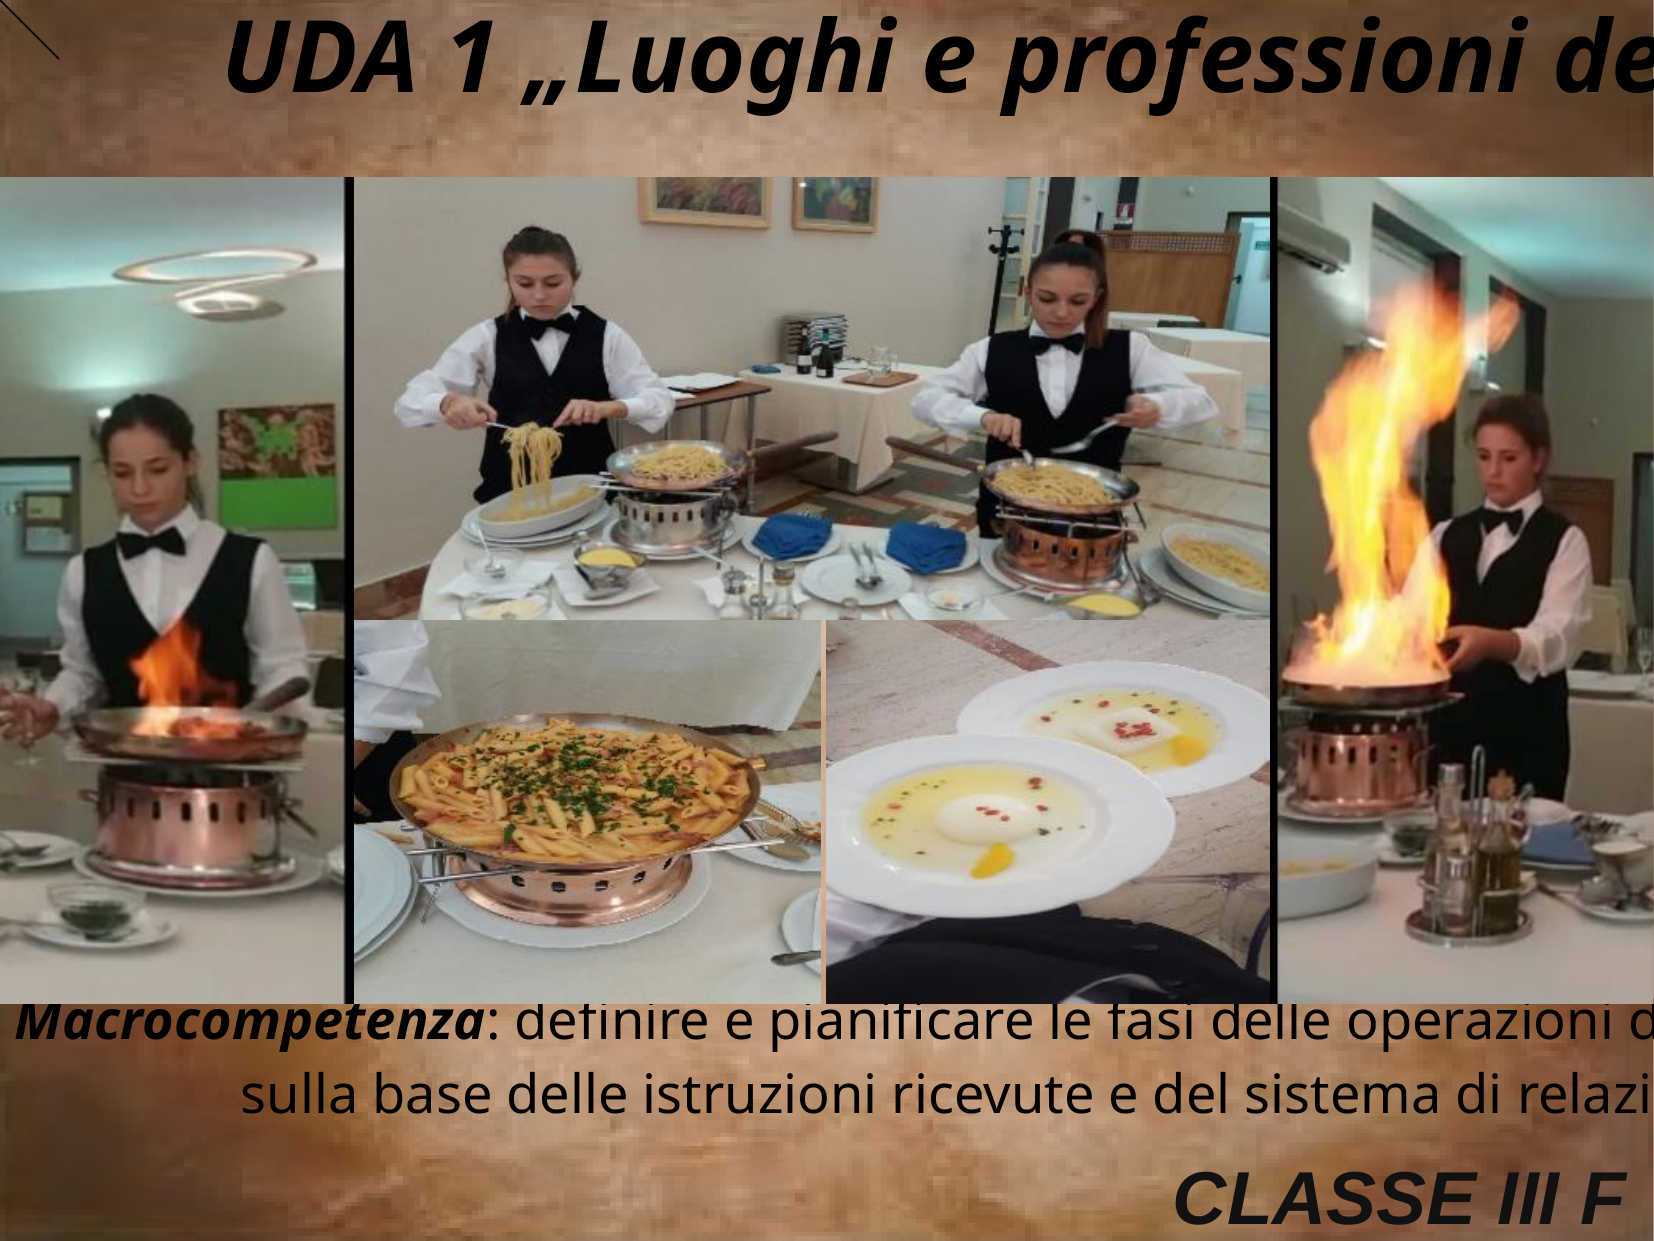

UDA 1 „Luoghi e professioni del cibo“
Macrocompetenza: definire e pianificare le fasi delle operazioni da compiere
 sulla base delle istruzioni ricevute e del sistema di relazioni
CLASSE III F